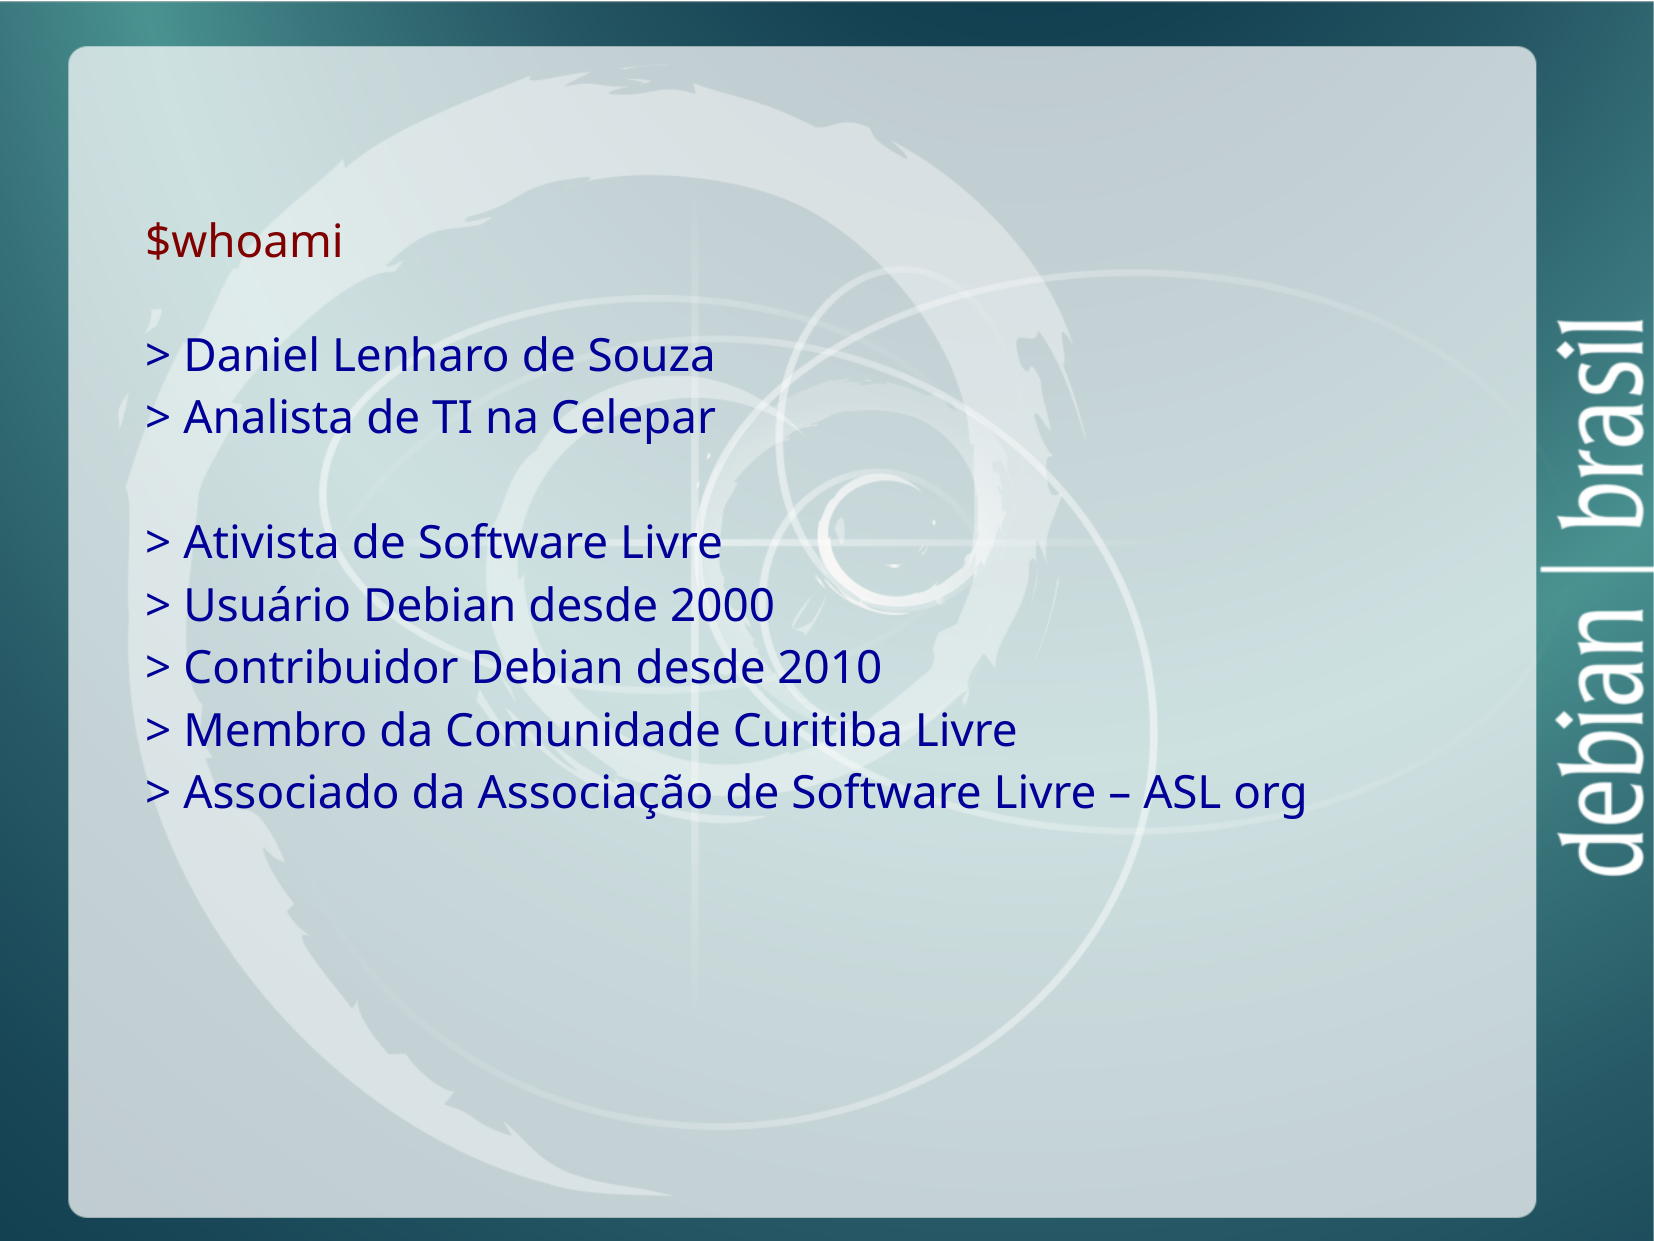

$whoami
> Daniel Lenharo de Souza
> Analista de TI na Celepar
> Ativista de Software Livre
> Usuário Debian desde 2000
> Contribuidor Debian desde 2010
> Membro da Comunidade Curitiba Livre
> Associado da Associação de Software Livre – ASL org